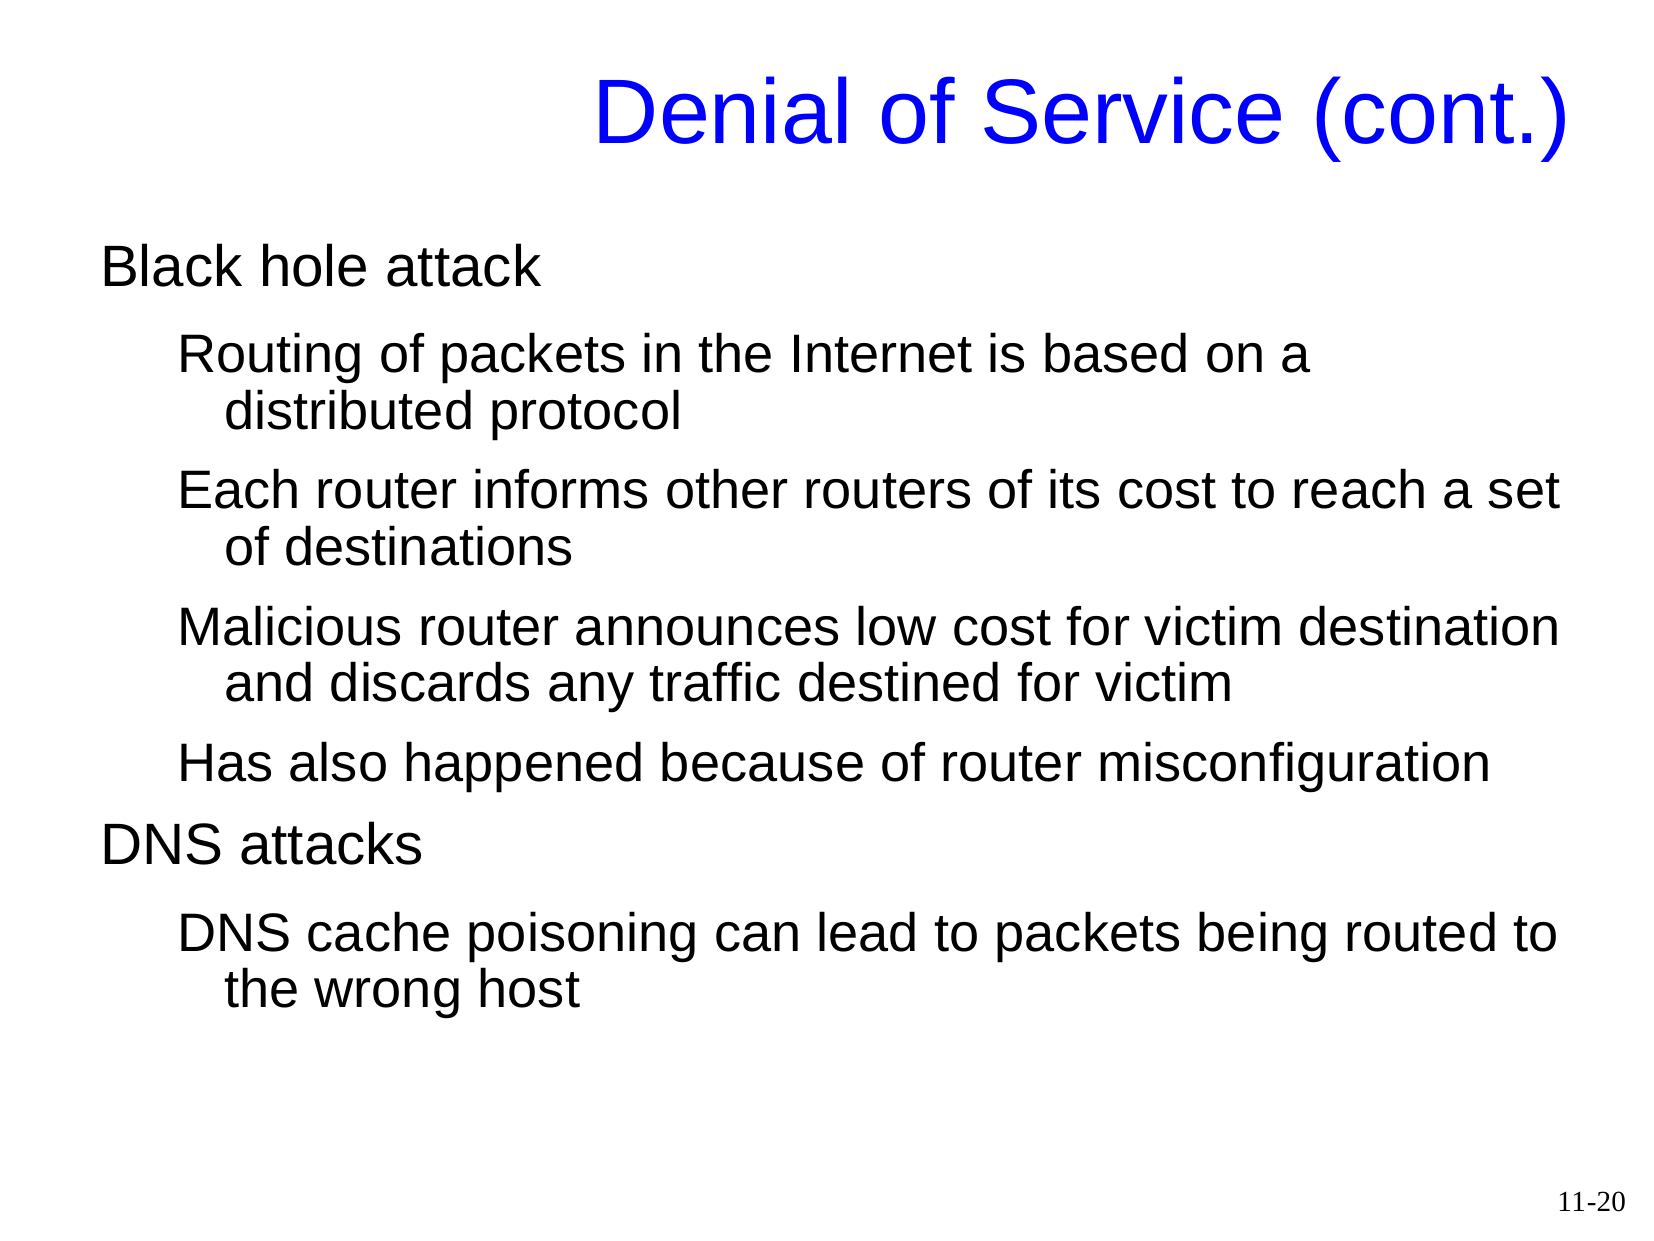

# Denial of Service (cont.)
Black hole attack
Routing of packets in the Internet is based on a distributed protocol
Each router informs other routers of its cost to reach a set of destinations
Malicious router announces low cost for victim destination and discards any traffic destined for victim
Has also happened because of router misconfiguration
DNS attacks
DNS cache poisoning can lead to packets being routed to the wrong host